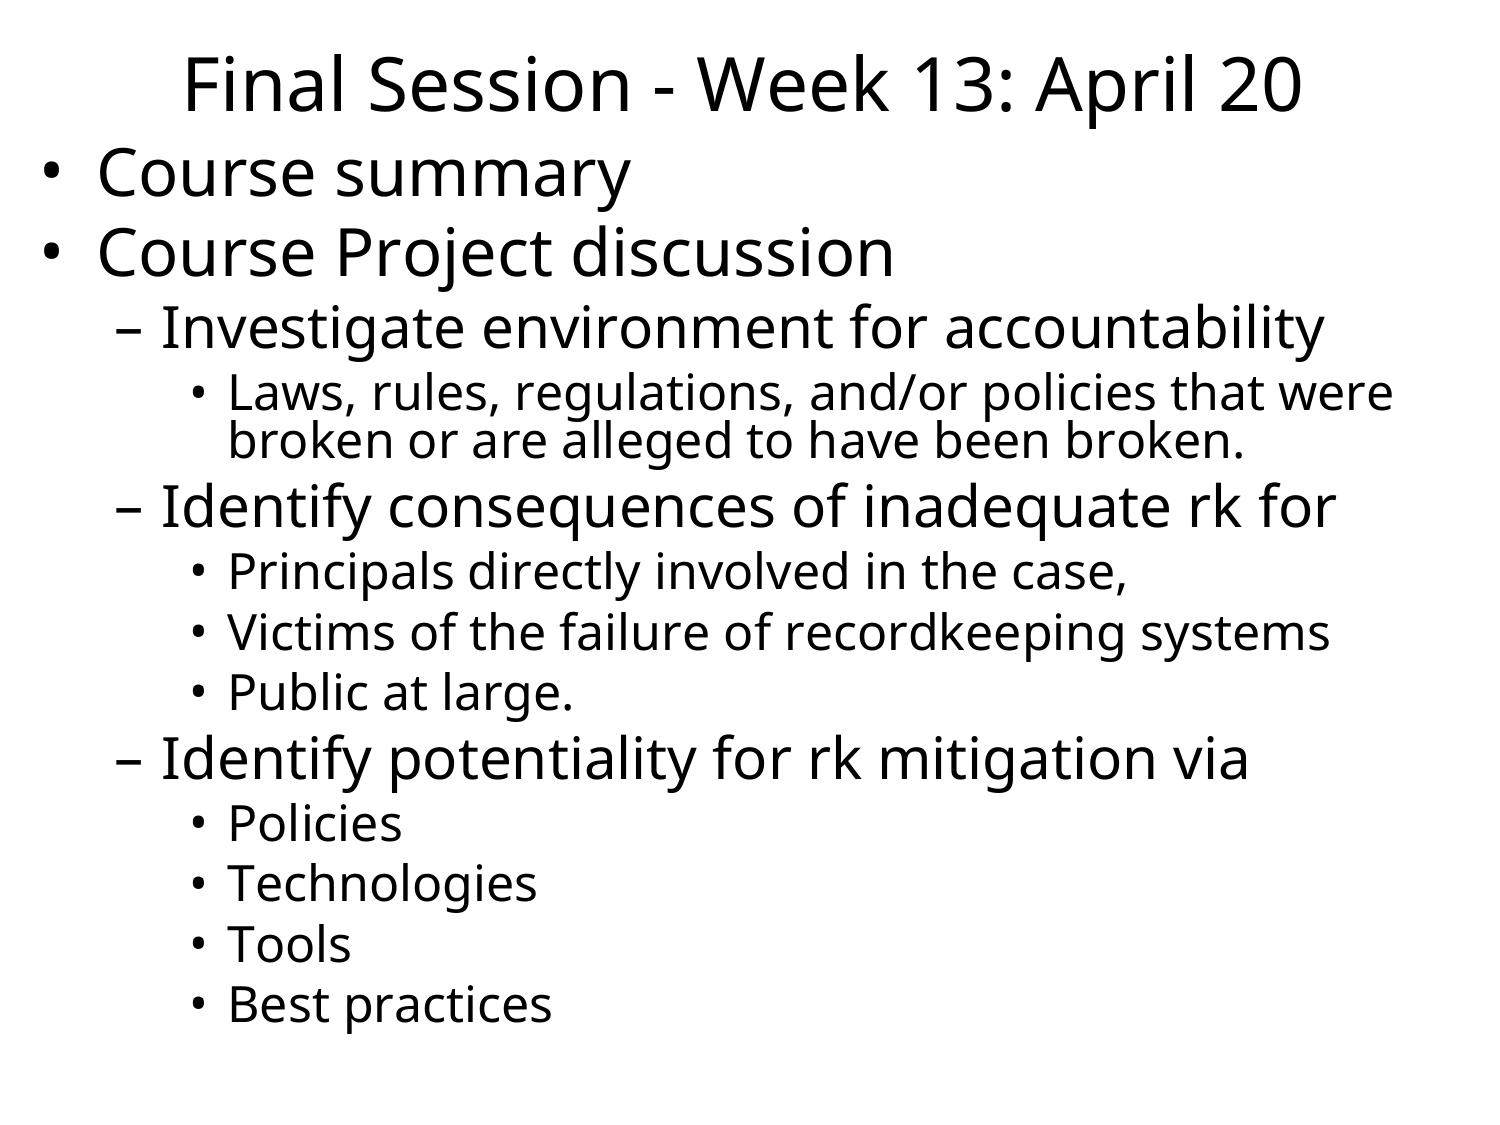

# Final Session - Week 13: April 20
Course summary
Course Project discussion
Investigate environment for accountability
Laws, rules, regulations, and/or policies that were broken or are alleged to have been broken.
Identify consequences of inadequate rk for
Principals directly involved in the case,
Victims of the failure of recordkeeping systems
Public at large.
Identify potentiality for rk mitigation via
Policies
Technologies
Tools
Best practices